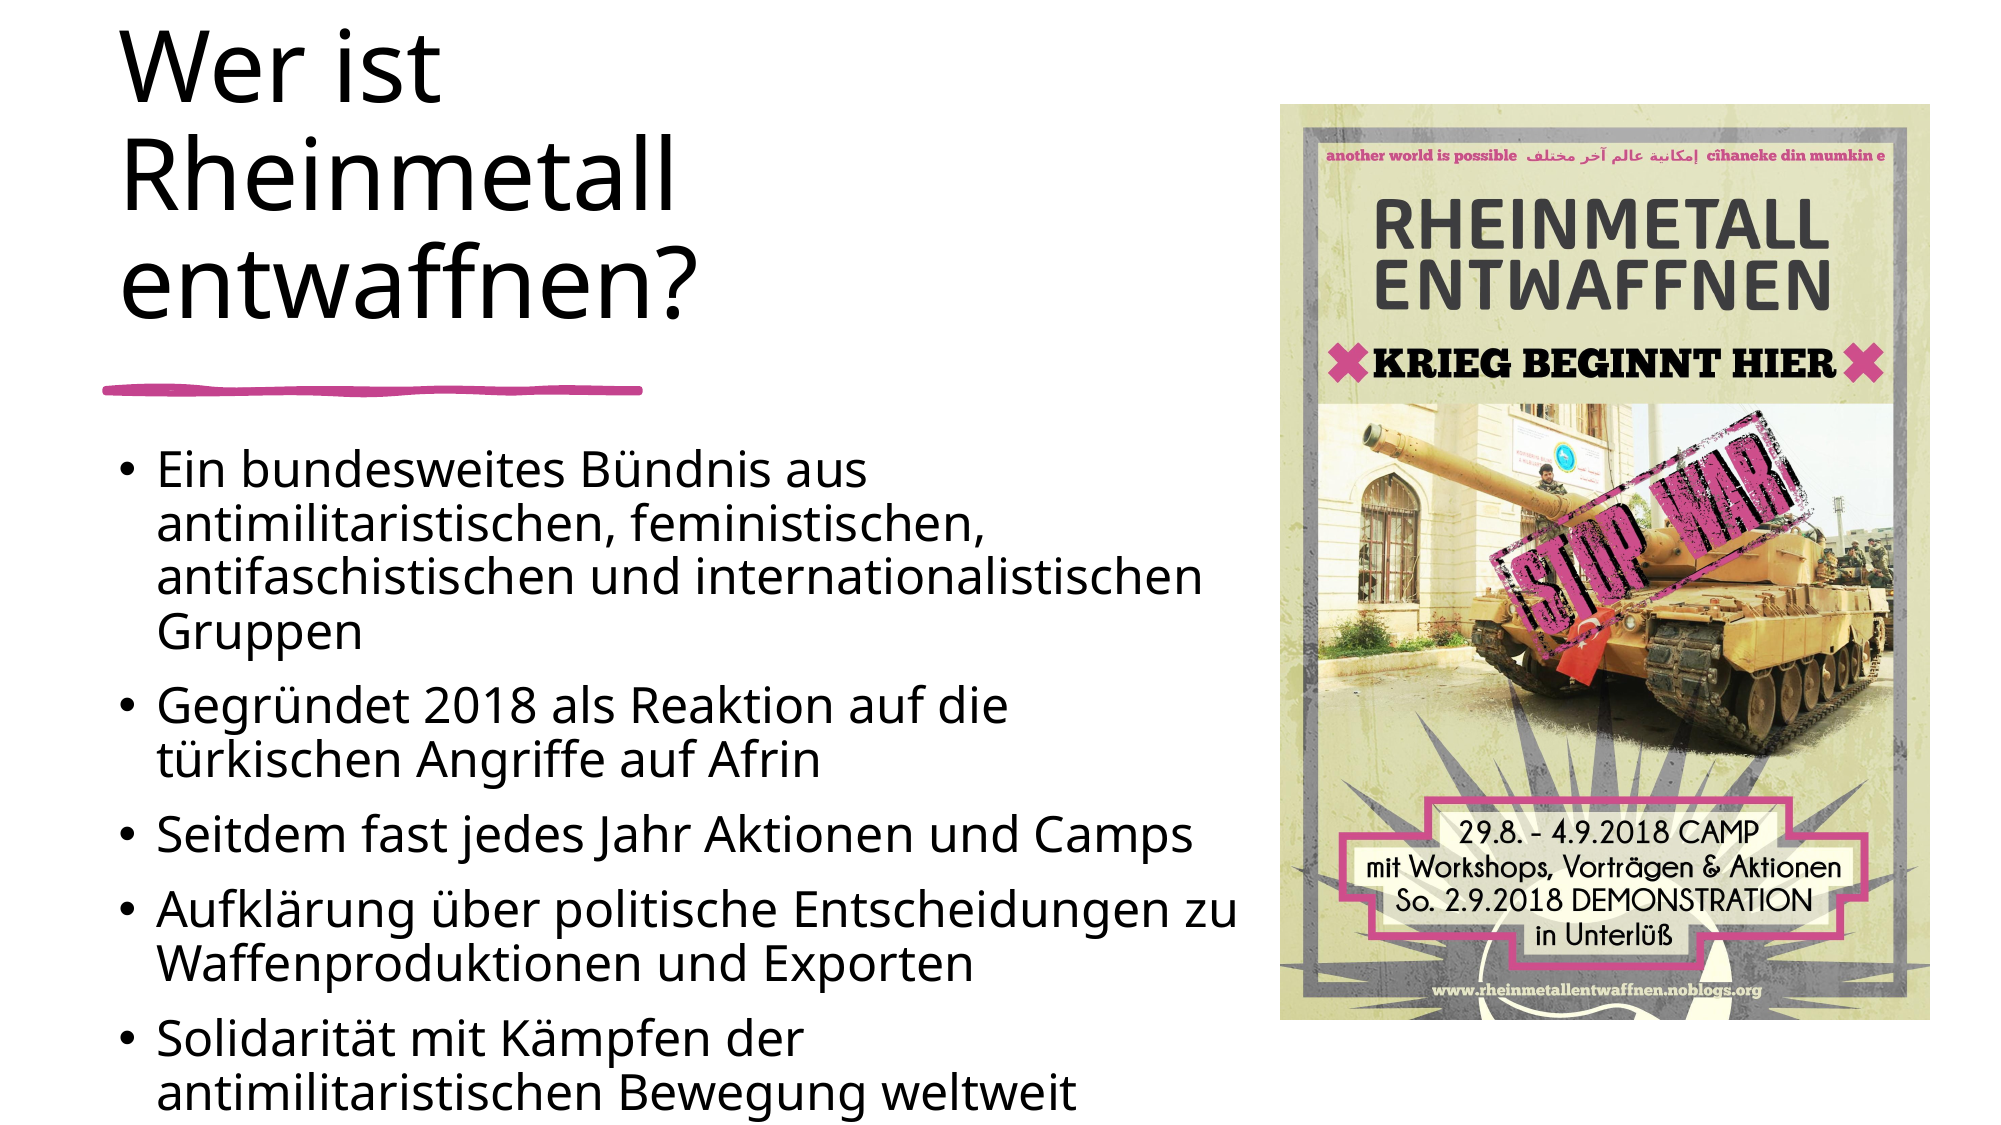

# Wer ist Rheinmetall entwaffnen?
Ein bundesweites Bündnis aus antimilitaristischen, feministischen, antifaschistischen und internationalistischen Gruppen
Gegründet 2018 als Reaktion auf die türkischen Angriffe auf Afrin
Seitdem fast jedes Jahr Aktionen und Camps
Aufklärung über politische Entscheidungen zu Waffenproduktionen und Exporten
Solidarität mit Kämpfen der antimilitaristischen Bewegung weltweit